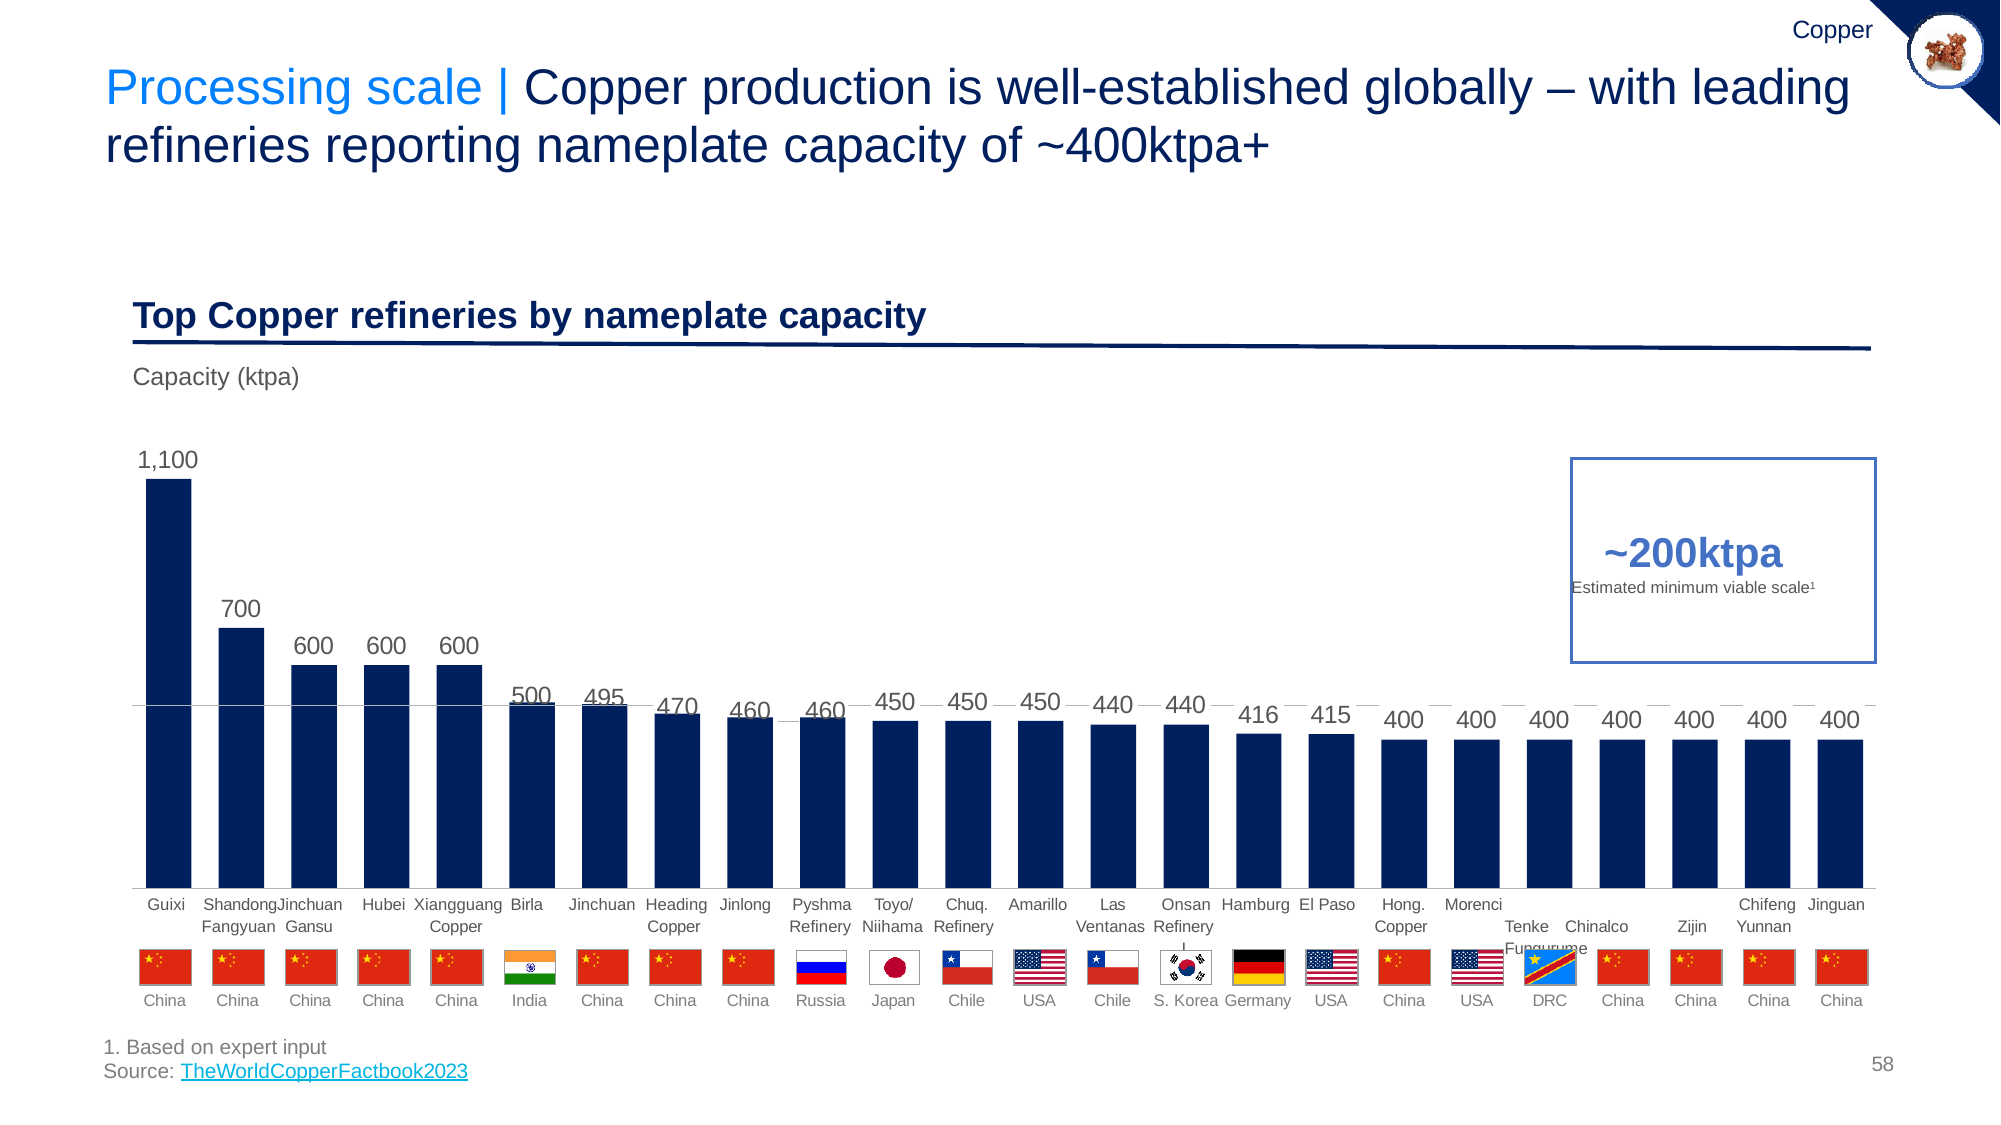

Copper
# Processing scale | Copper production is well-established globally – with leading
refineries reporting nameplate capacity of ~400ktpa+
Top Copper refineries by nameplate capacity
Capacity (ktpa)
1,100
~200ktpa
Estimated minimum viable scale1
700
600	600	600
500	495
470 	460 460
450	450	450
440	440
416	415
400	400	400	400	400	400	400
Guixi ShandongJinchuan Fangyuan Gansu
Hubei Xiangguang Birla Copper
Jinchuan Heading Jinlong Copper
Pyshma	Toyo/	Chuq. Refinery Niihama Refinery
Las	Onsan Hamburg El Paso Ventanas Refinery
Hong. Copper
Morenci		Tenke Chinalco	Zijin Fungurume
Chifeng Jinguan Yunnan
Amarillo
I
China	China	China	China	China
1. Based on expert input
Source: TheWorldCopperFactbook2023
India
China
China
China	Russia	Japan
Chile
USA
Chile	S. Korea Germany	USA
China
USA
DRC	China
China
China
China
58